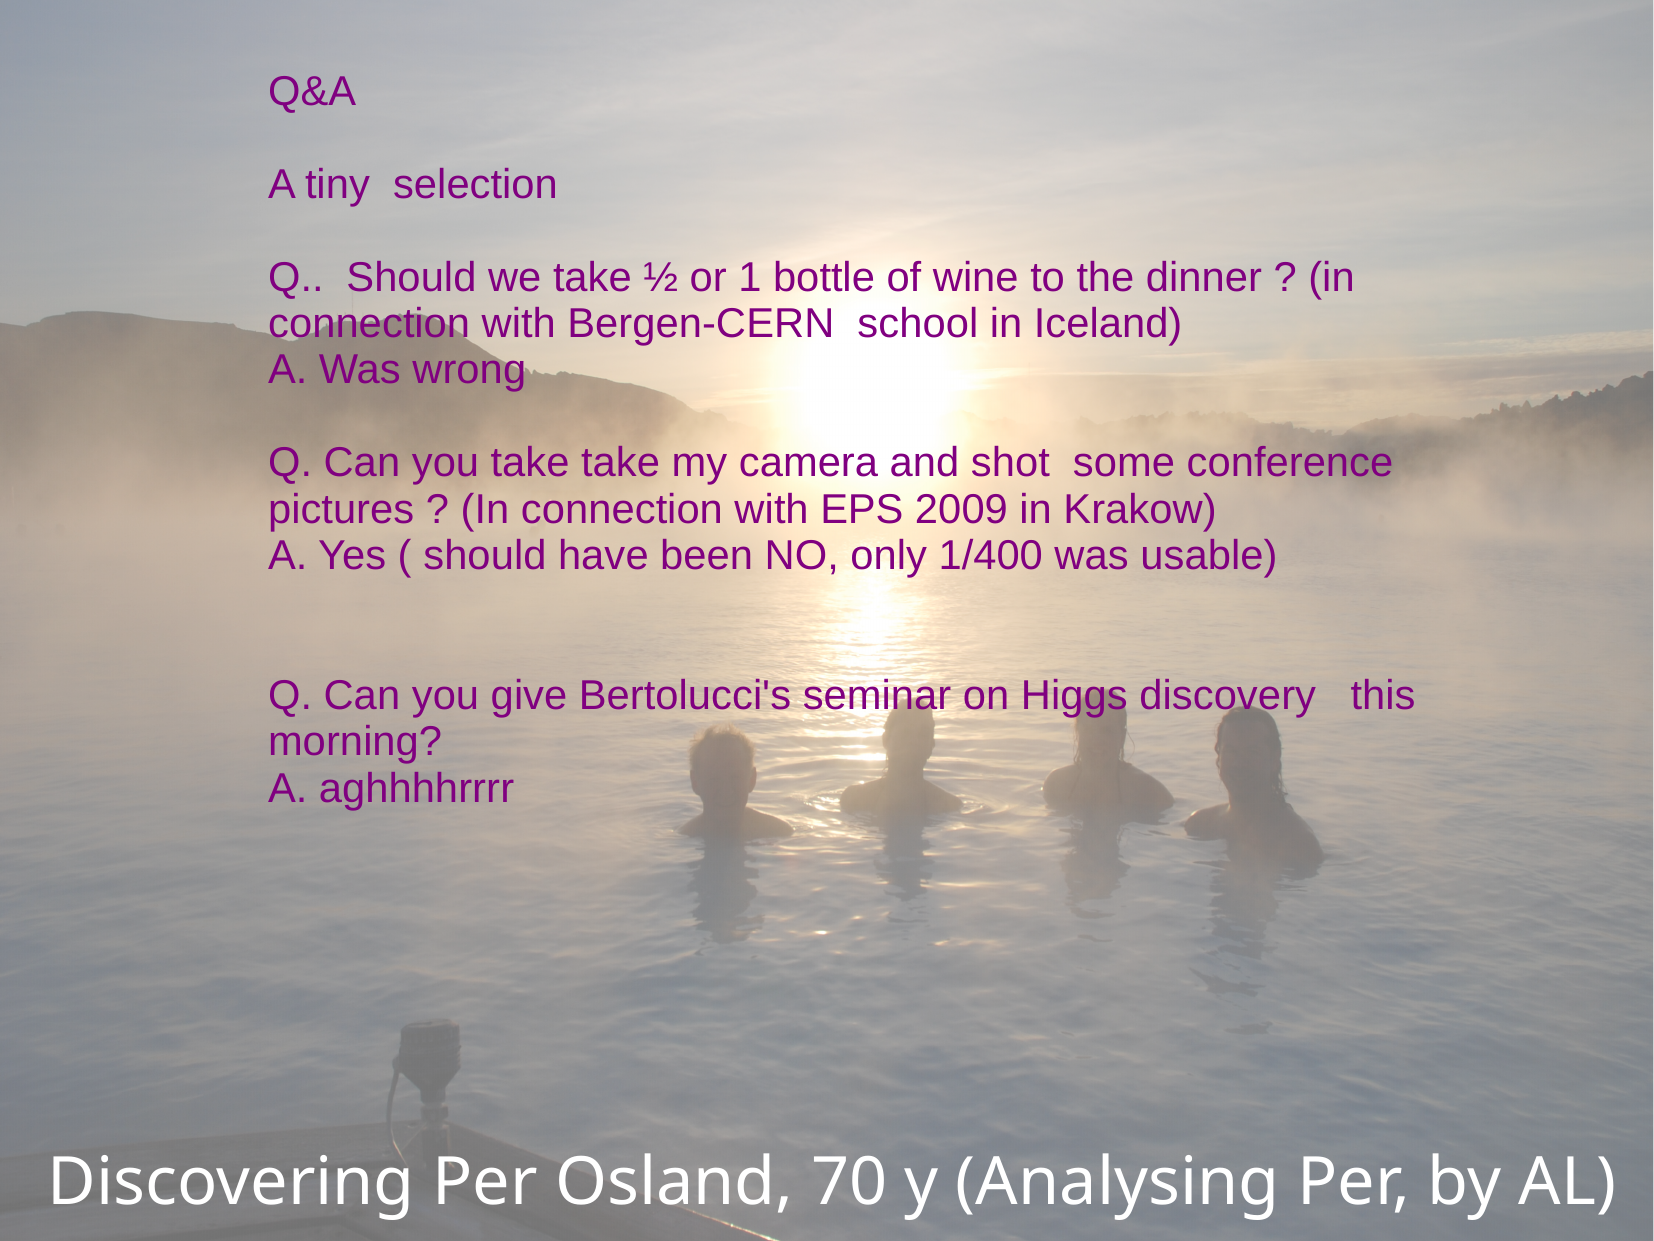

Q&A
A tiny selection
Q.. Should we take ½ or 1 bottle of wine to the dinner ? (in connection with Bergen-CERN school in Iceland)
A. Was wrong
Q. Can you take take my camera and shot some conference pictures ? (In connection with EPS 2009 in Krakow)
A. Yes ( should have been NO, only 1/400 was usable)
Q. Can you give Bertolucci's seminar on Higgs discovery this morning?
A. aghhhhrrrr